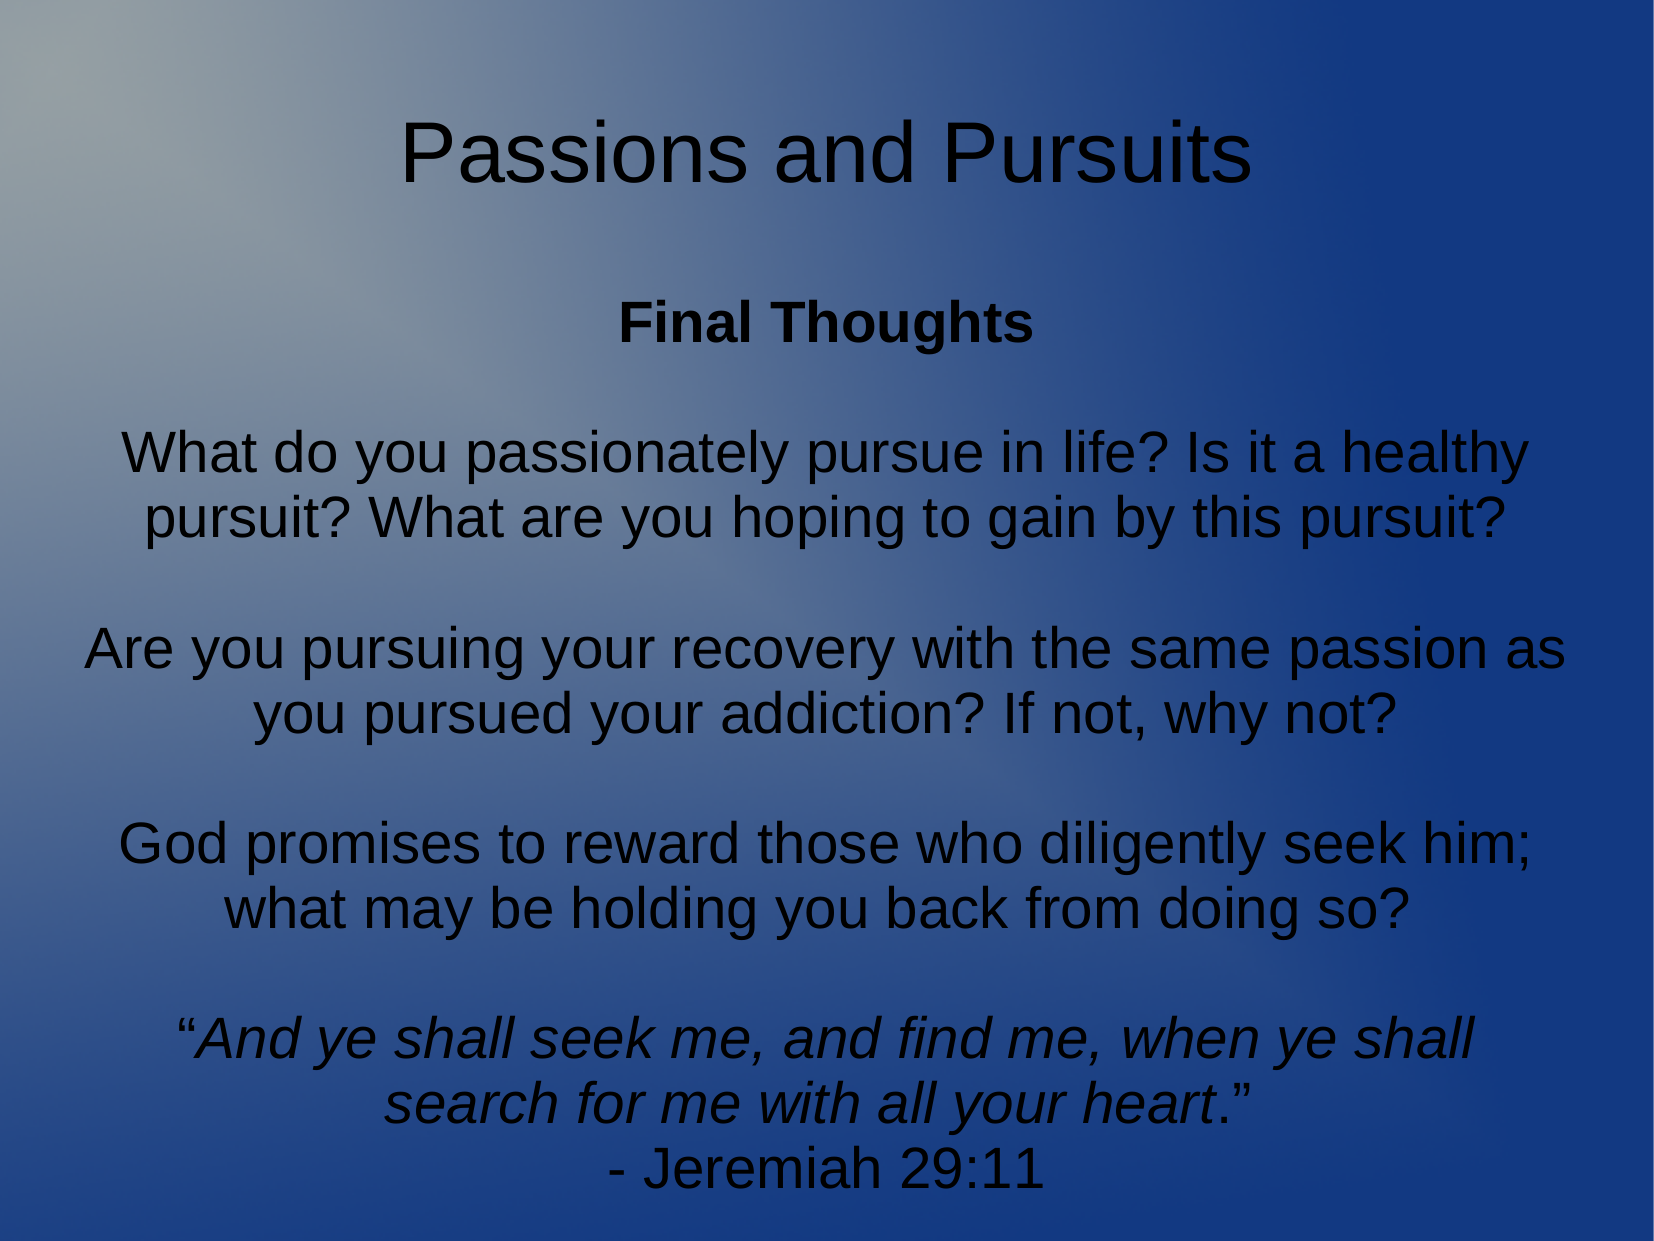

# Passions and Pursuits
Final Thoughts
What do you passionately pursue in life? Is it a healthy pursuit? What are you hoping to gain by this pursuit?
Are you pursuing your recovery with the same passion as you pursued your addiction? If not, why not?
God promises to reward those who diligently seek him; what may be holding you back from doing so?
“And ye shall seek me, and find me, when ye shall search for me with all your heart.”
- Jeremiah 29:11